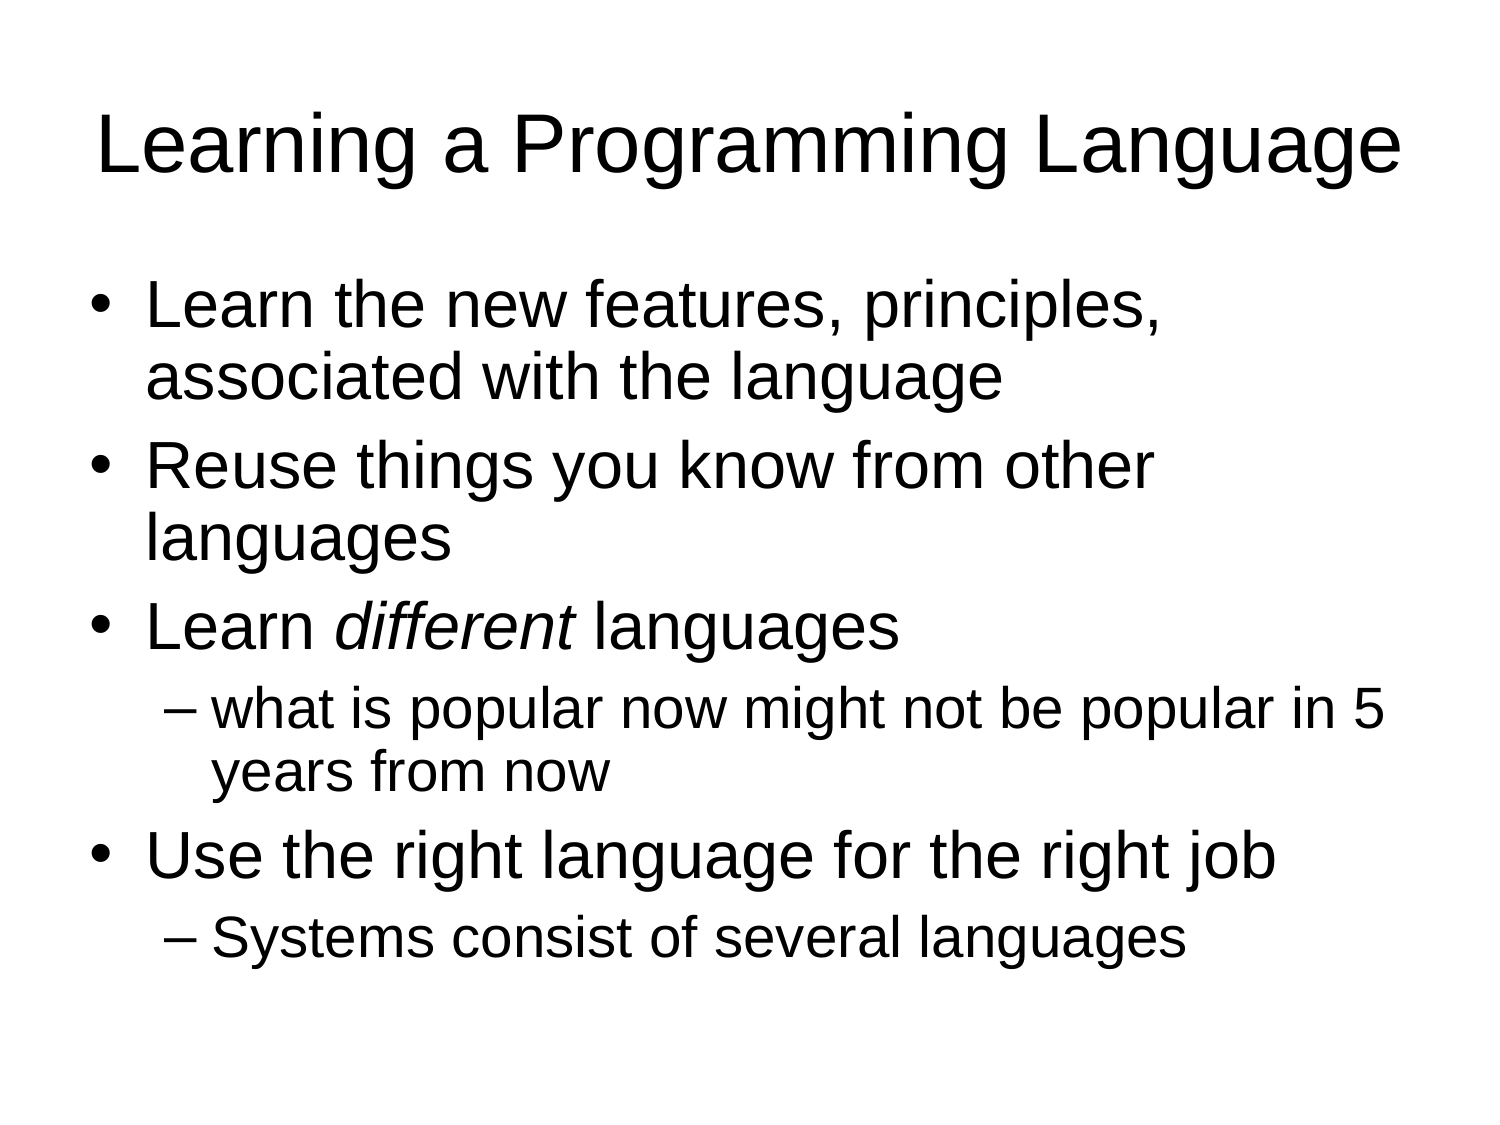

# Learning a Programming Language
Learn the new features, principles, associated with the language
Reuse things you know from other languages
Learn different languages
what is popular now might not be popular in 5 years from now
Use the right language for the right job
Systems consist of several languages